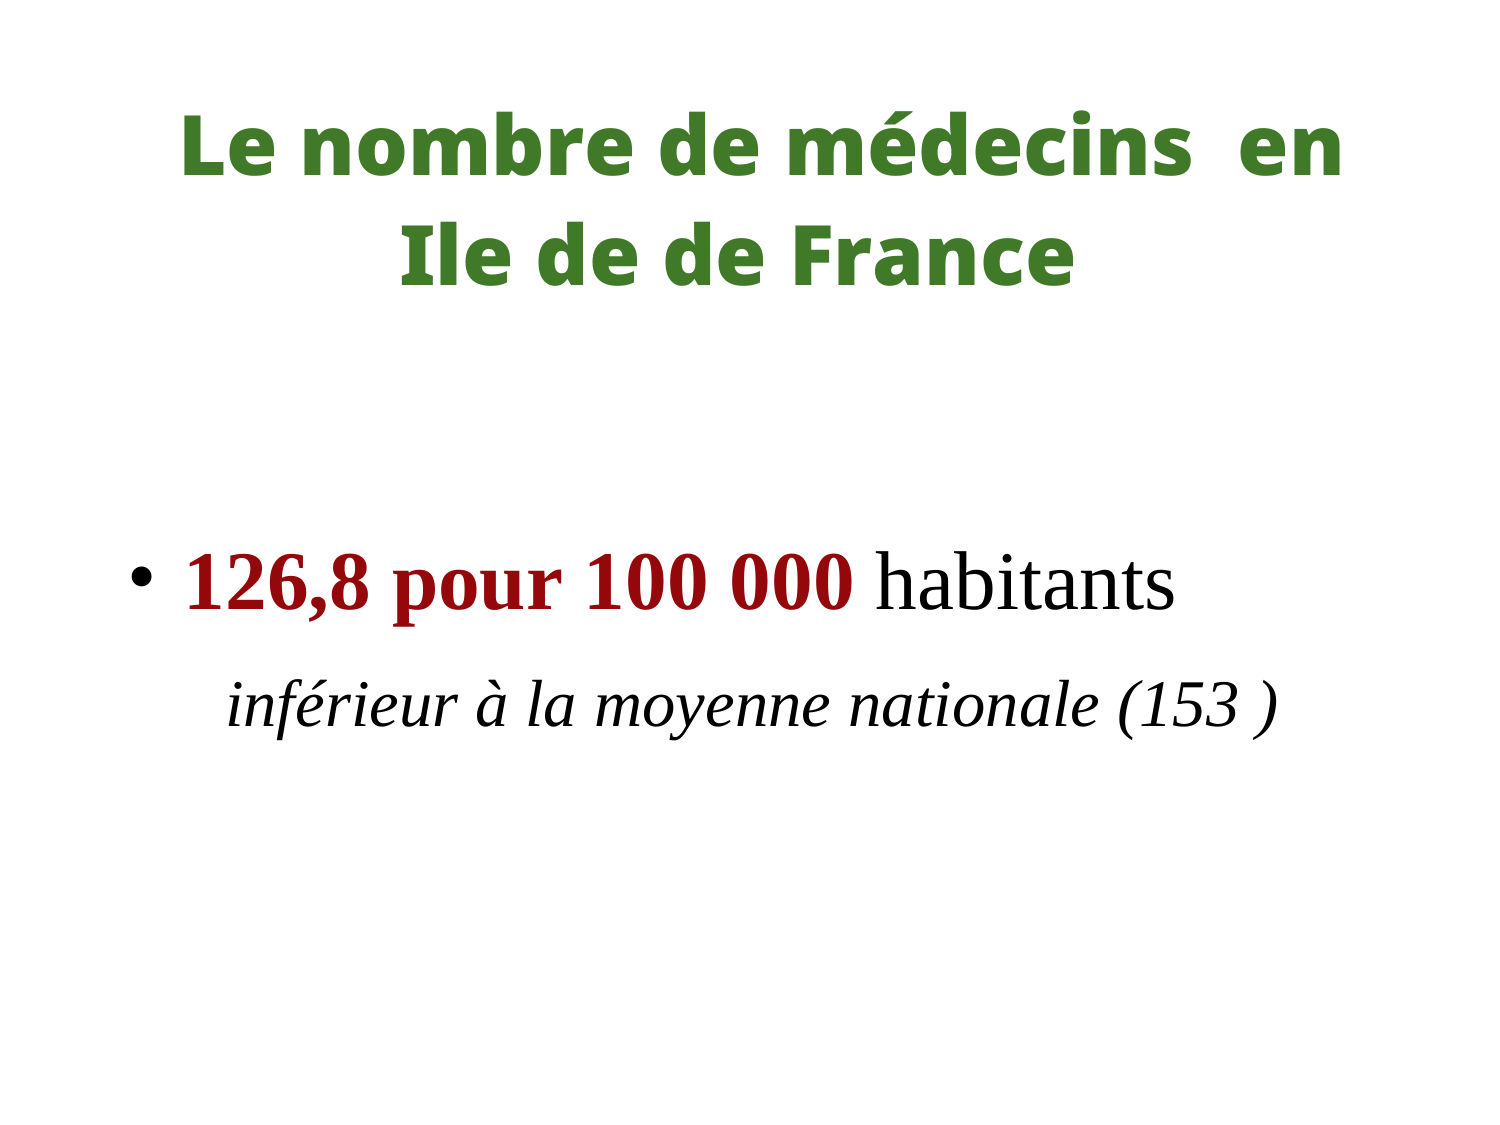

# Le nombre de médecins en Ile de de France
126,8 pour 100 000 habitants
 inférieur à la moyenne nationale (153 )